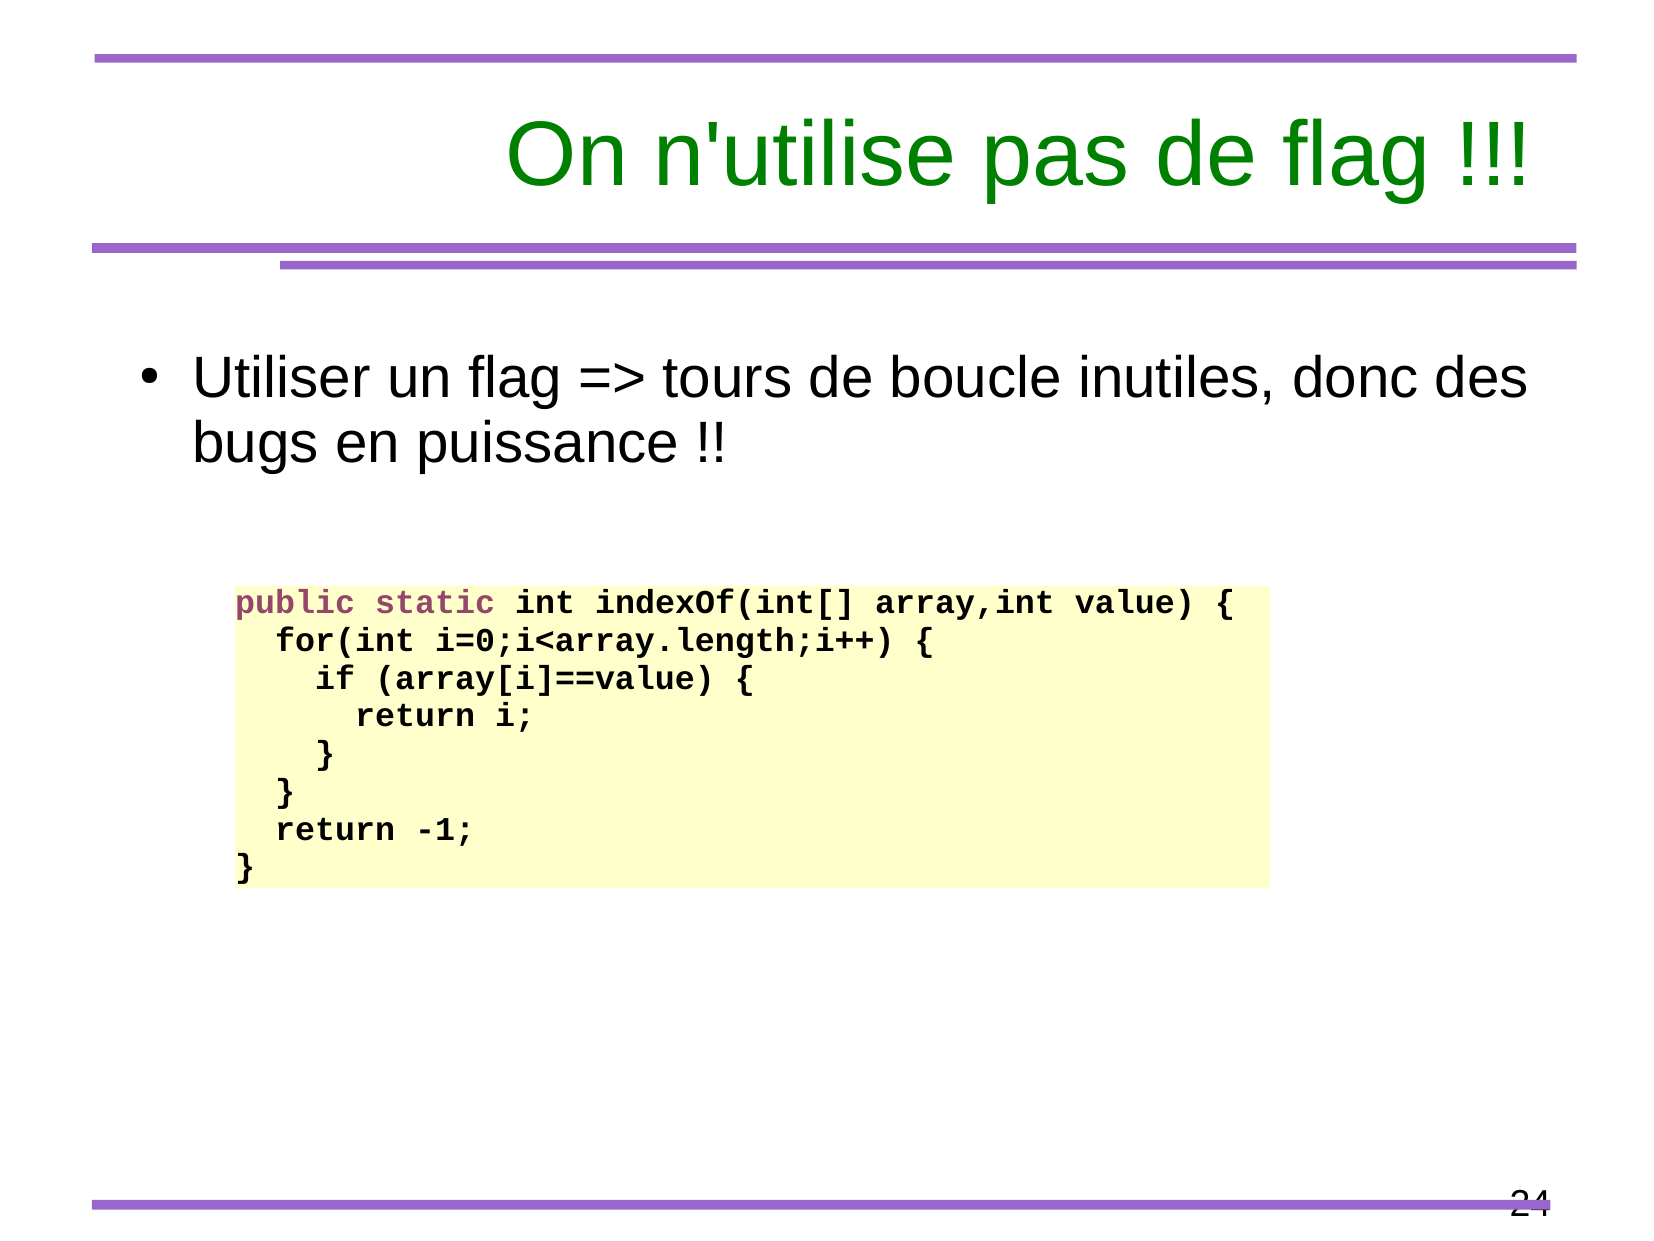

# On n'utilise pas de flag !!!
Utiliser un flag => tours de boucle inutiles, donc des bugs en puissance !!
public static int indexOf(int[] array,int value) {
 for(int i=0;i<array.length;i++) {
 if (array[i]==value) {
 return i;
 }
 }
 return -1;
}